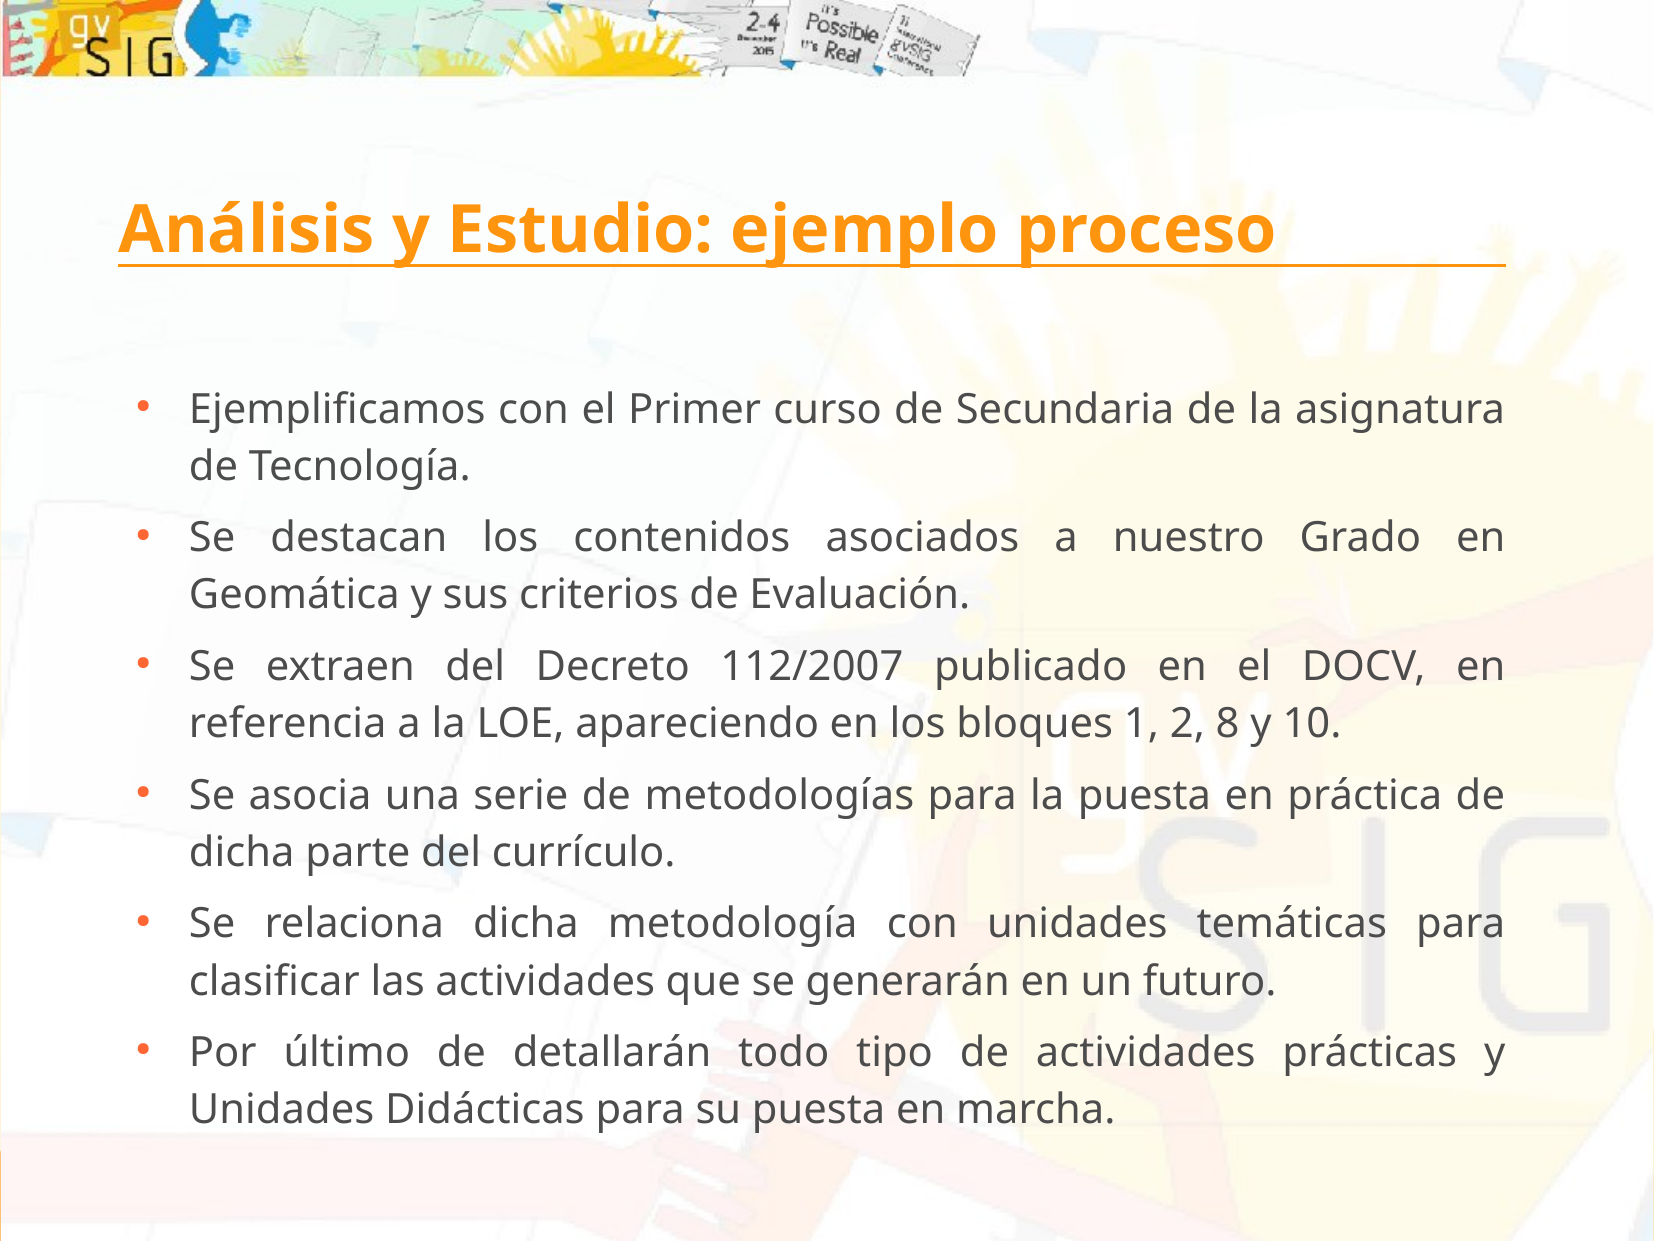

# Análisis y Estudio: ejemplo proceso
Ejemplificamos con el Primer curso de Secundaria de la asignatura de Tecnología.
Se destacan los contenidos asociados a nuestro Grado en Geomática y sus criterios de Evaluación.
Se extraen del Decreto 112/2007 publicado en el DOCV, en referencia a la LOE, apareciendo en los bloques 1, 2, 8 y 10.
Se asocia una serie de metodologías para la puesta en práctica de dicha parte del currículo.
Se relaciona dicha metodología con unidades temáticas para clasificar las actividades que se generarán en un futuro.
Por último de detallarán todo tipo de actividades prácticas y Unidades Didácticas para su puesta en marcha.